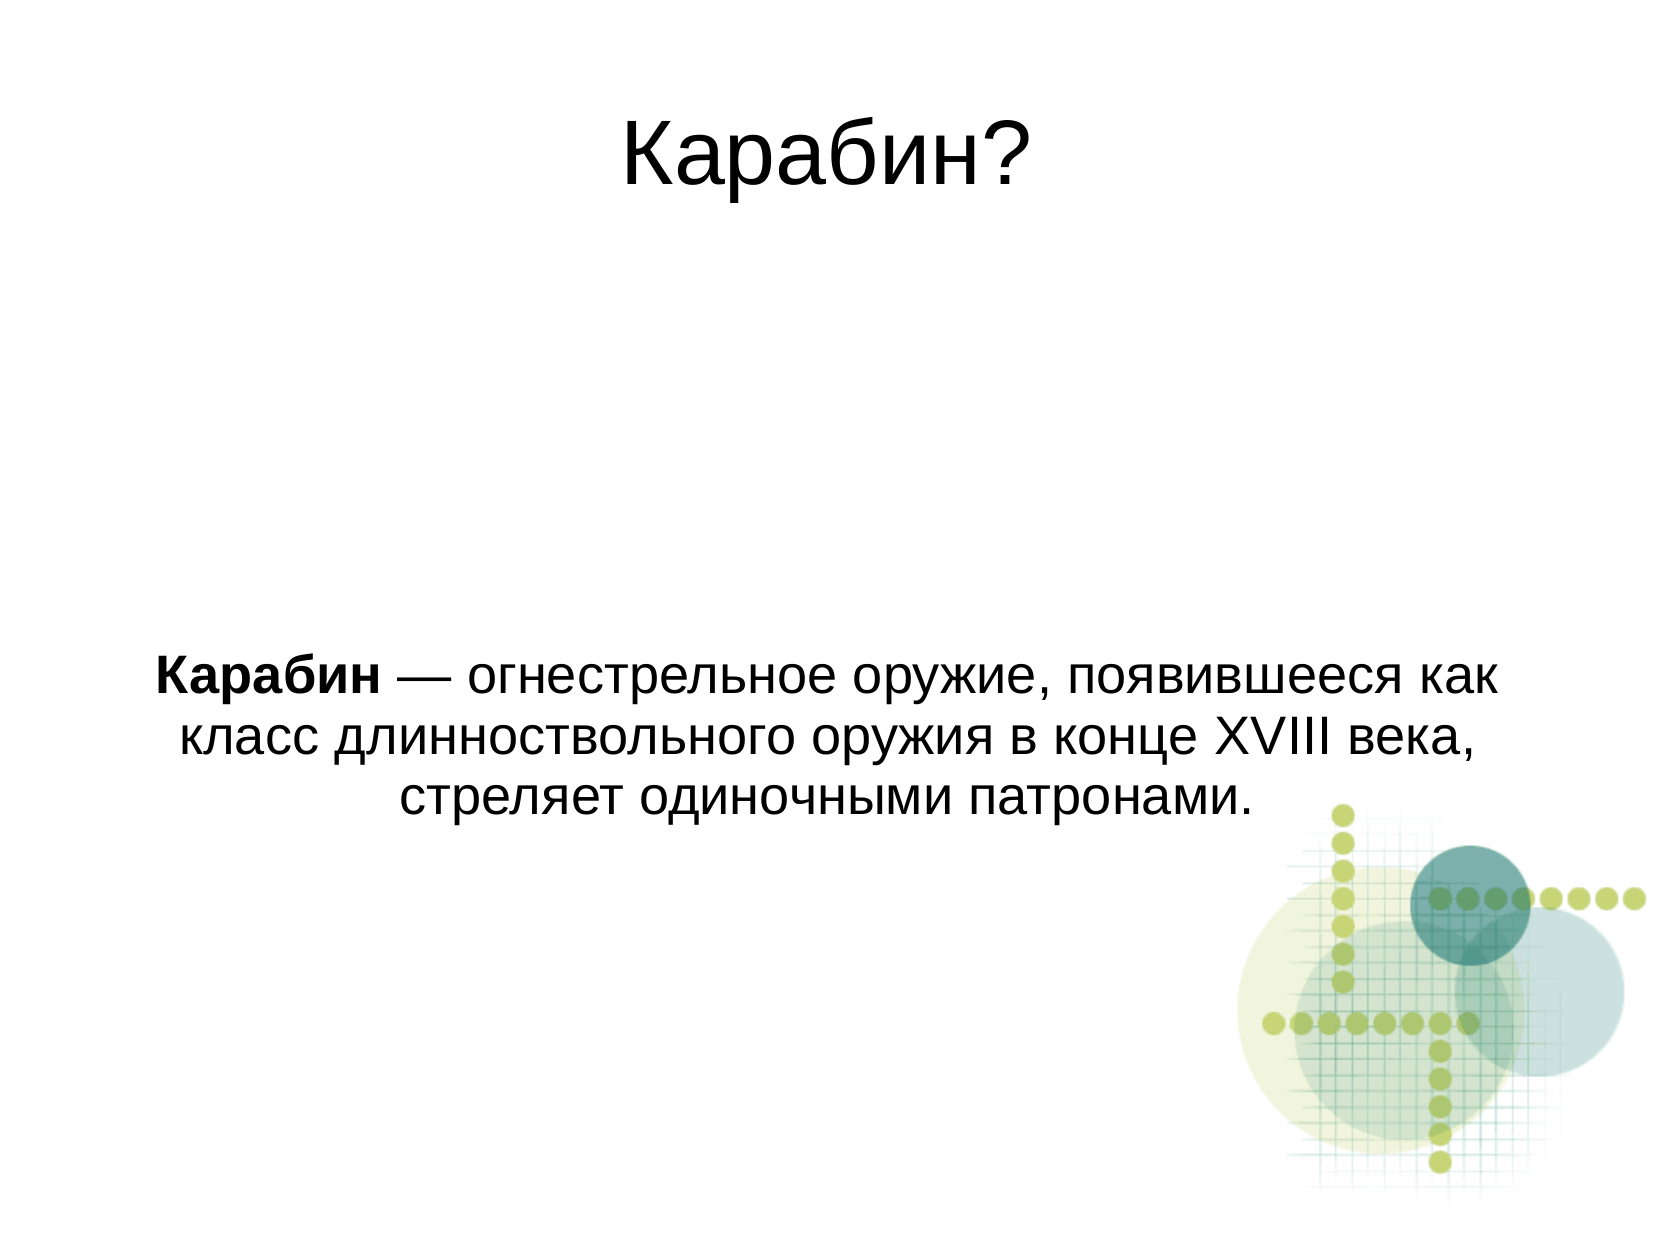

# Карабин?
Карабин — огнестрельное оружие, появившееся как класс длинноствольного оружия в конце XVIII века, стреляет одиночными патронами.